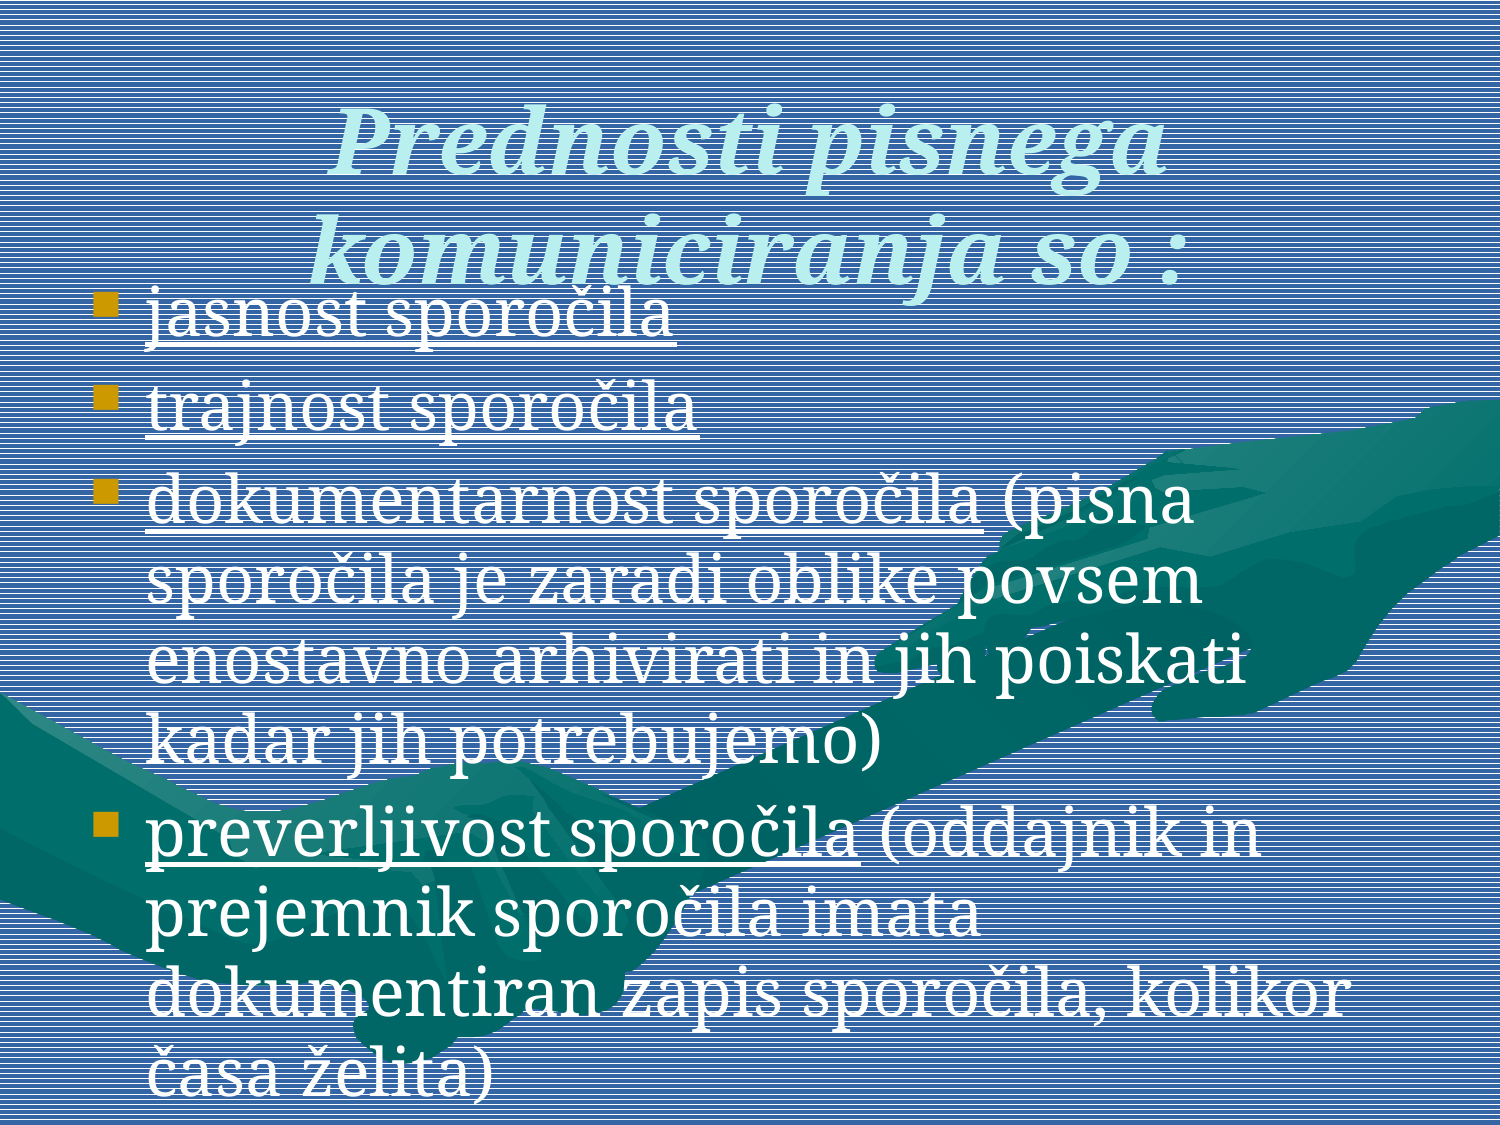

# Prednosti pisnega komuniciranja so :
jasnost sporočila
trajnost sporočila
dokumentarnost sporočila (pisna sporočila je zaradi oblike povsem enostavno arhivirati in jih poiskati kadar jih potrebujemo)
preverljivost sporočila (oddajnik in prejemnik sporočila imata dokumentiran zapis sporočila, kolikor časa želita)